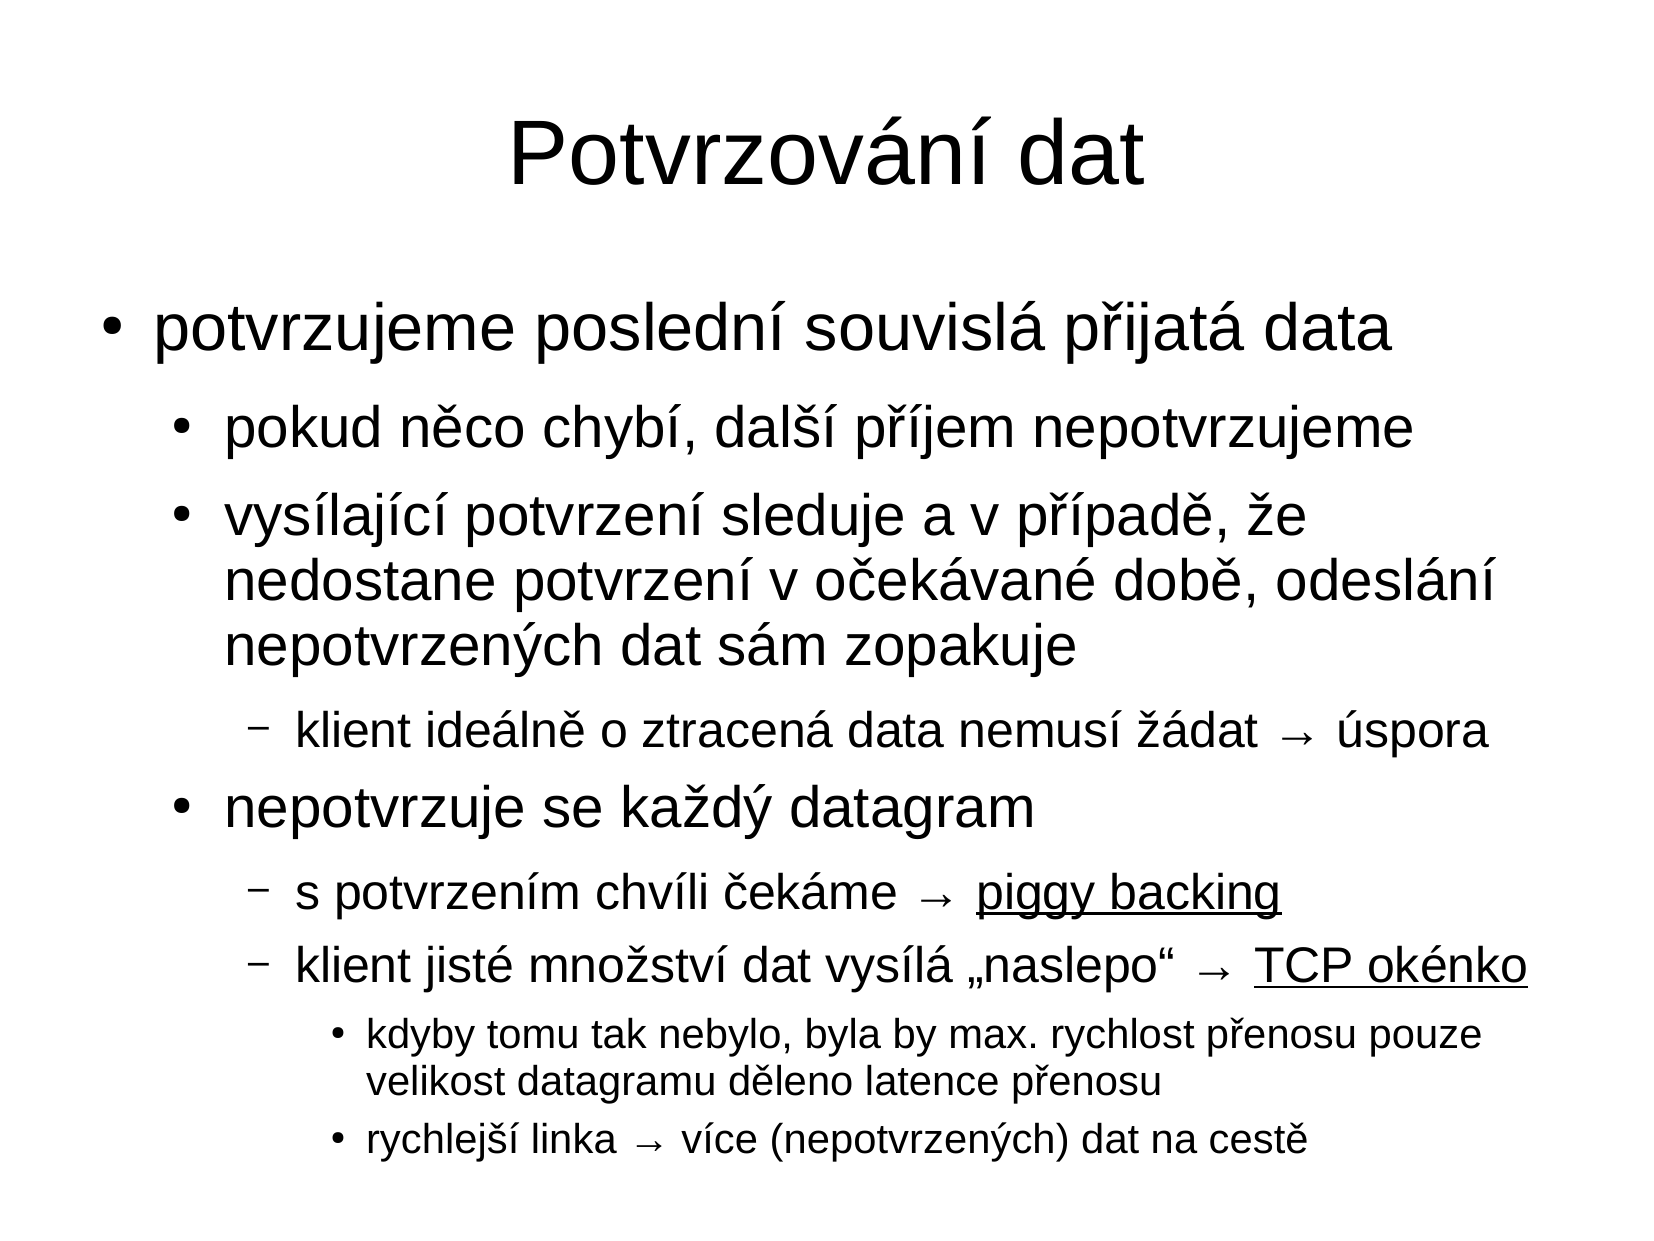

# Potvrzování dat
potvrzujeme poslední souvislá přijatá data
pokud něco chybí, další příjem nepotvrzujeme
vysílající potvrzení sleduje a v případě, že nedostane potvrzení v očekávané době, odeslání nepotvrzených dat sám zopakuje
klient ideálně o ztracená data nemusí žádat → úspora
nepotvrzuje se každý datagram
s potvrzením chvíli čekáme → piggy backing
klient jisté množství dat vysílá „naslepo“ → TCP okénko
kdyby tomu tak nebylo, byla by max. rychlost přenosu pouze velikost datagramu děleno latence přenosu
rychlejší linka → více (nepotvrzených) dat na cestě